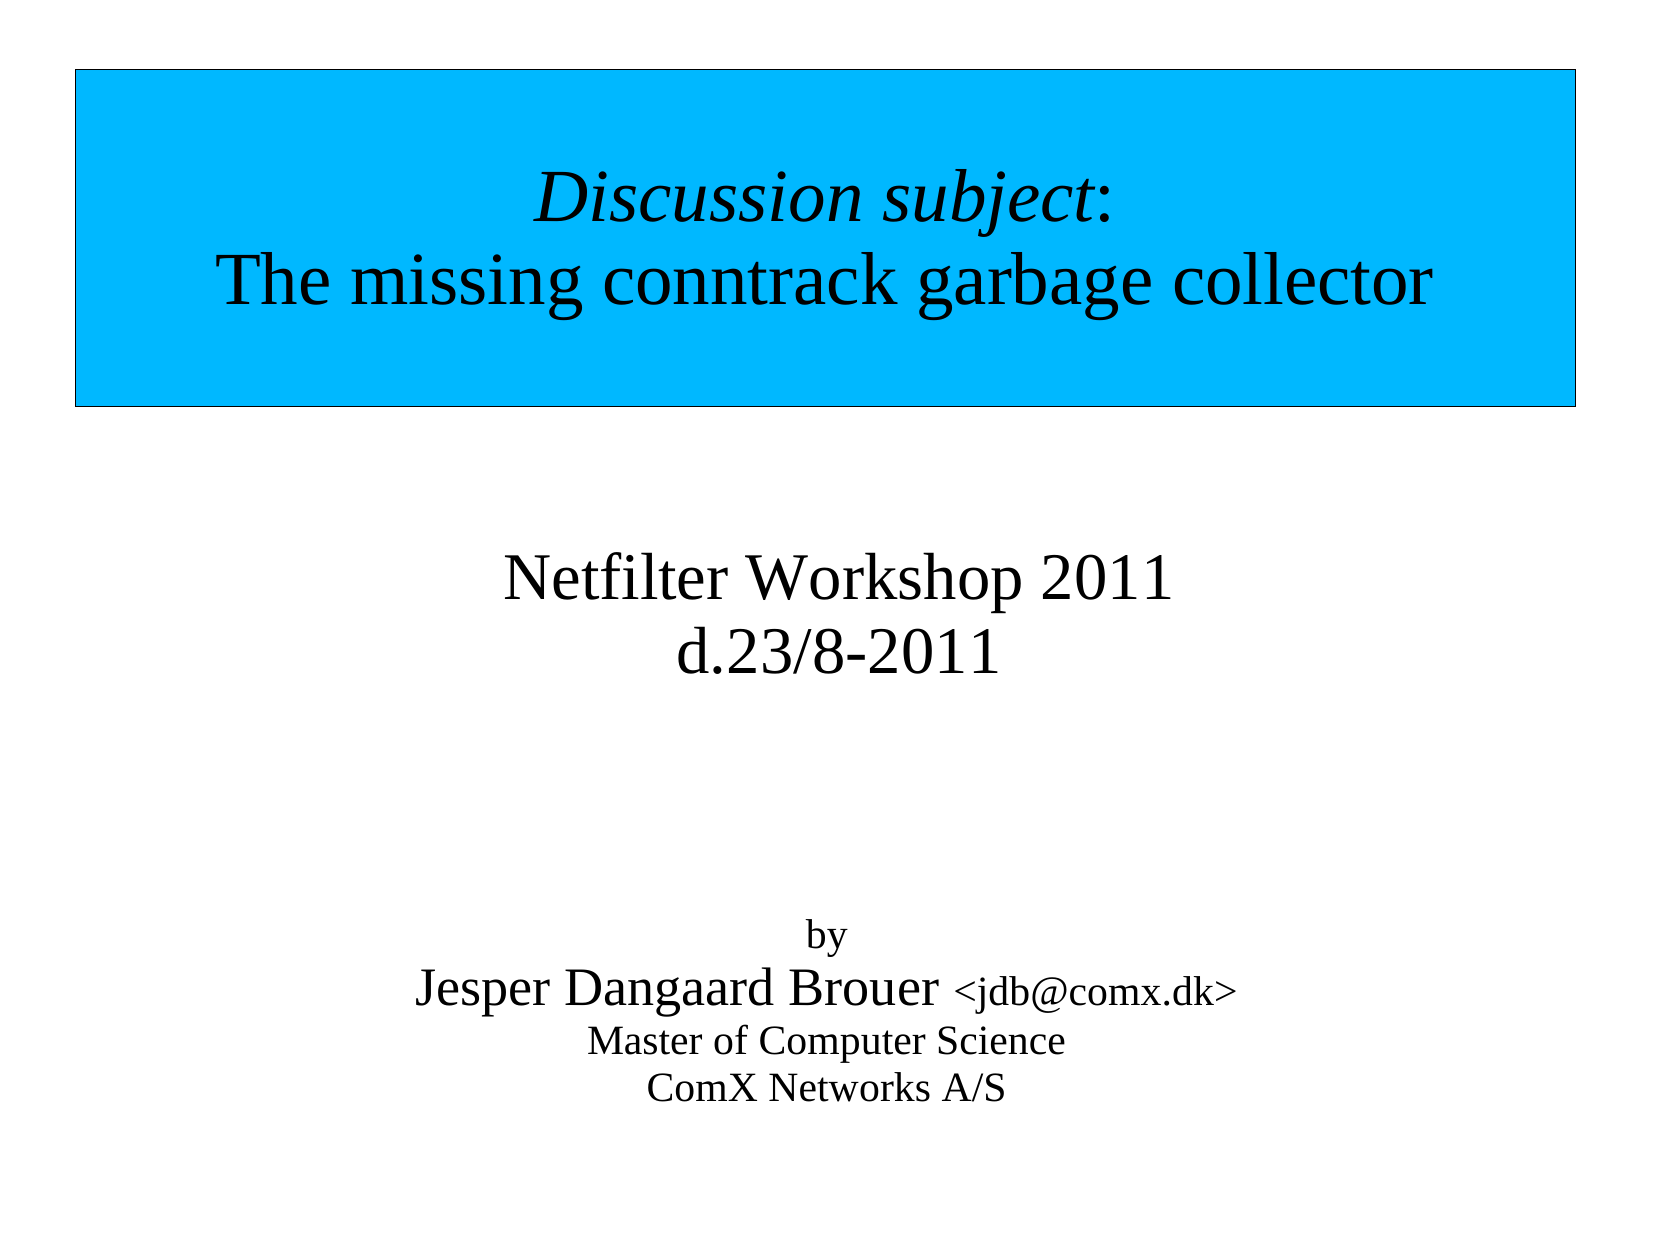

Discussion subject:
The missing conntrack garbage collector
Netfilter Workshop 2011
d.23/8-2011
by
Jesper Dangaard Brouer <jdb@comx.dk>
Master of Computer Science
ComX Networks A/S